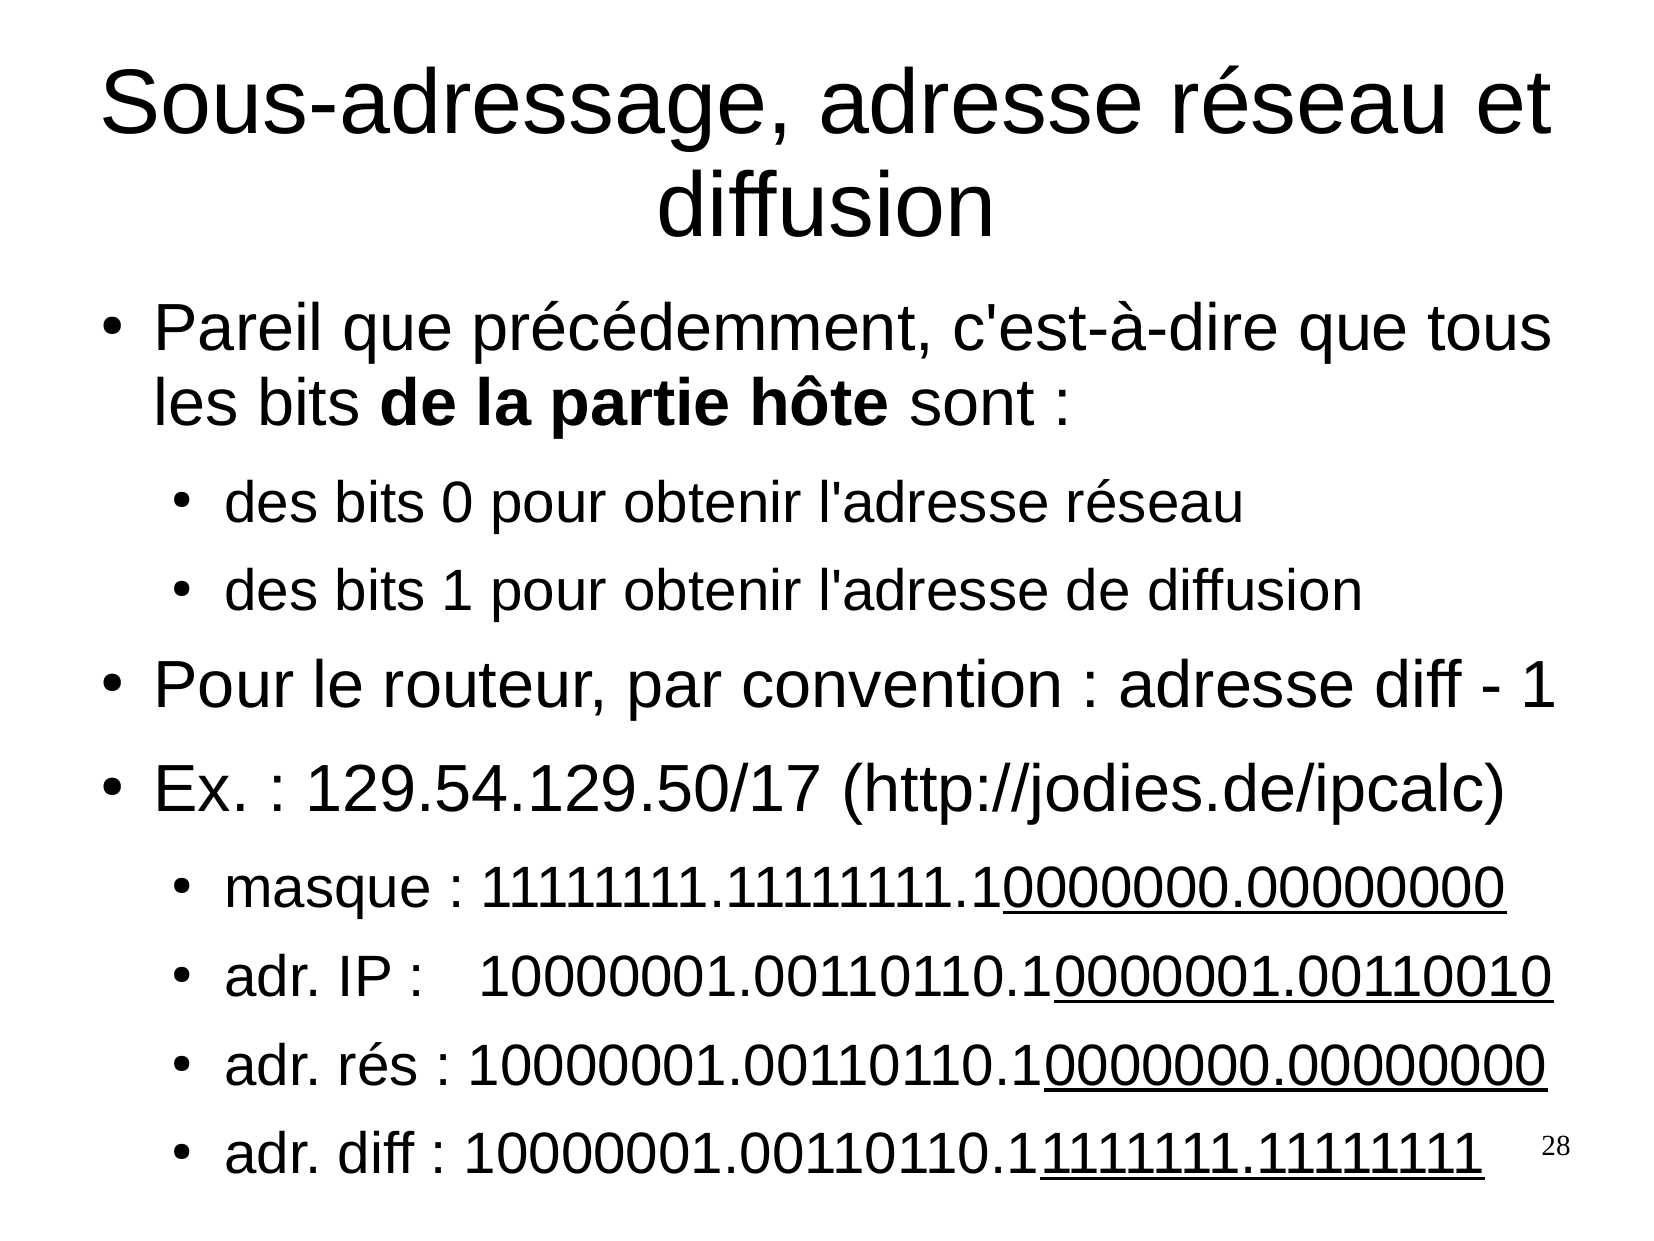

# Sous-adressage, adresse réseau et diffusion
Pareil que précédemment, c'est-à-dire que tous les bits de la partie hôte sont :
des bits 0 pour obtenir l'adresse réseau
des bits 1 pour obtenir l'adresse de diffusion
Pour le routeur, par convention : adresse diff - 1
Ex. : 129.54.129.50/17 (http://jodies.de/ipcalc)
masque : 11111111.11111111.10000000.00000000
adr. IP :	 10000001.00110110.10000001.00110010
adr. rés : 10000001.00110110.10000000.00000000
adr. diff : 10000001.00110110.11111111.11111111
28